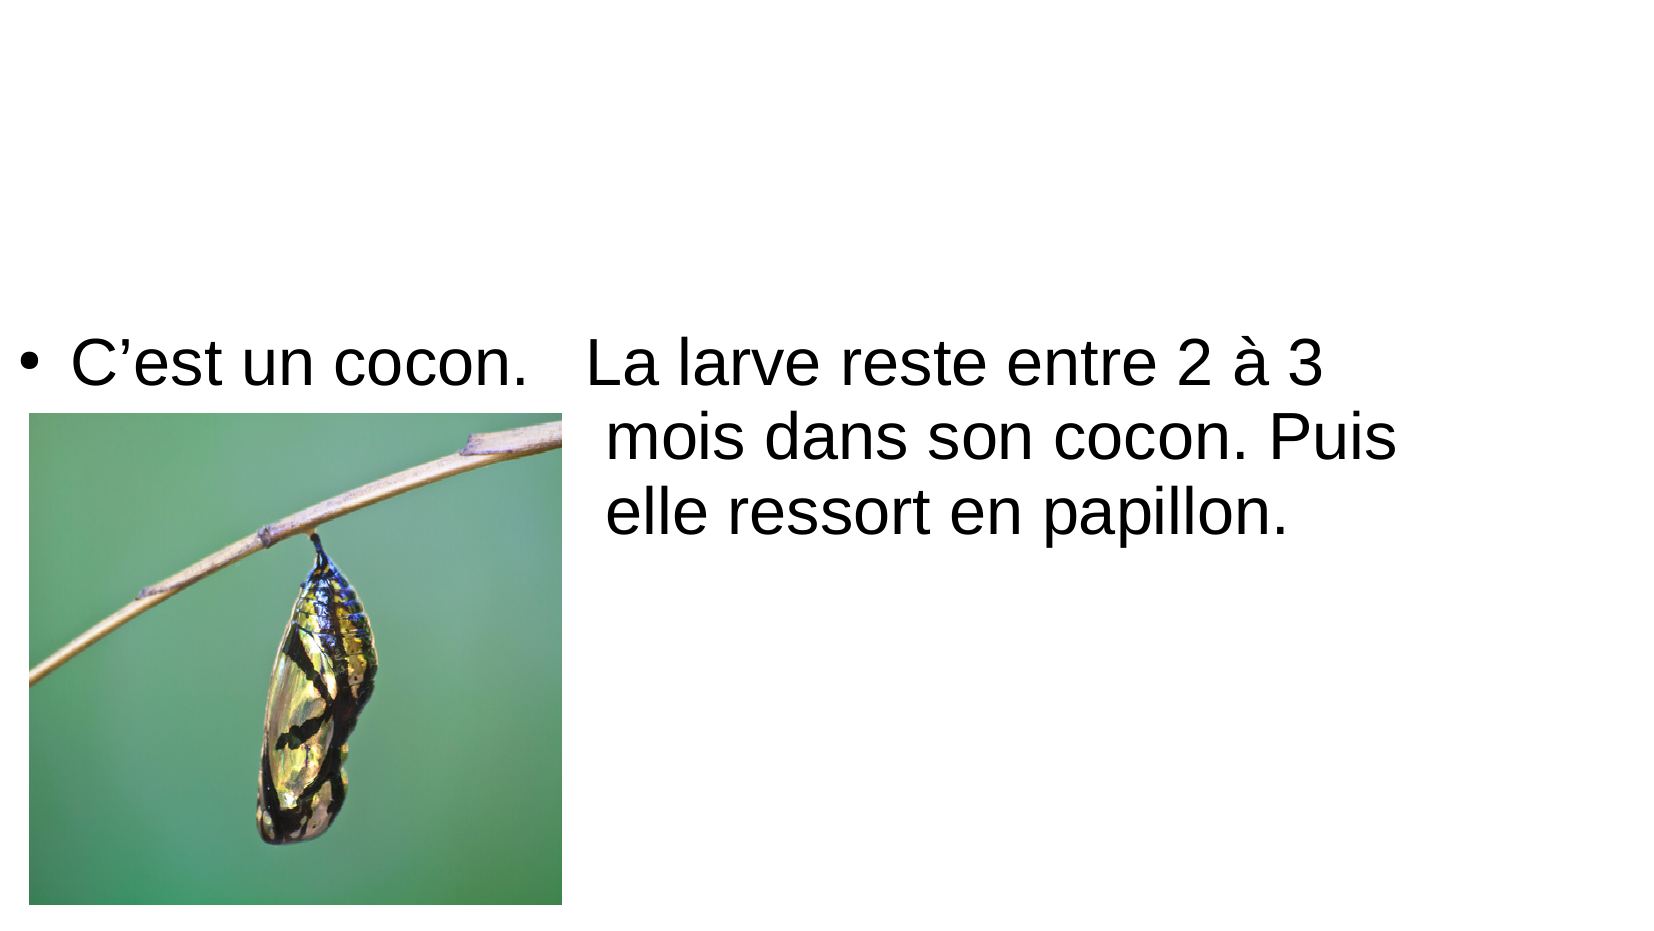

#
C’est un cocon. La larve reste entre 2 à 3 mois dans son cocon. Puis elle ressort en papillon.